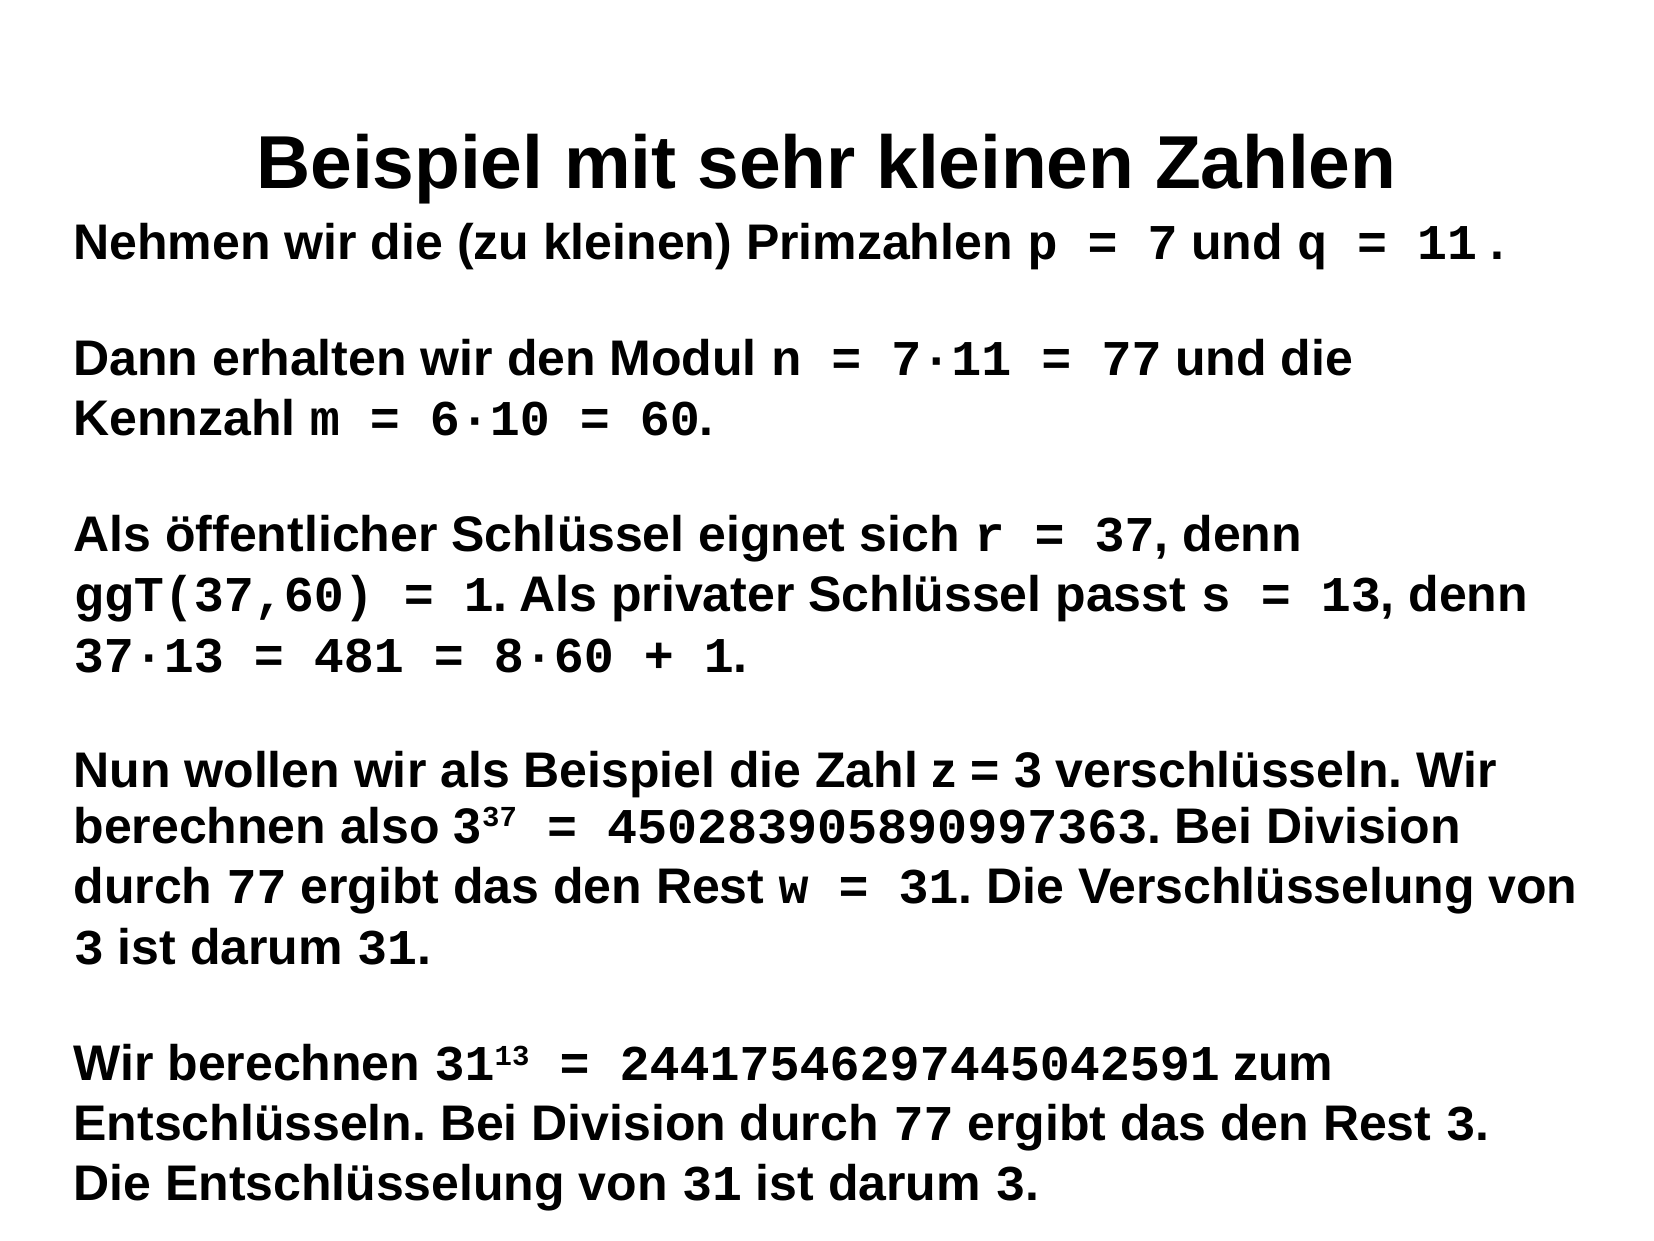

# Beispiel mit sehr kleinen Zahlen
Nehmen wir die (zu kleinen) Primzahlen p = 7 und q = 11 .
Dann erhalten wir den Modul n = 7·11 = 77 und die Kennzahl m = 6·10 = 60.
Als öffentlicher Schlüssel eignet sich r = 37, denn ggT(37,60) = 1. Als privater Schlüssel passt s = 13, denn 37·13 = 481 = 8·60 + 1.
Nun wollen wir als Beispiel die Zahl z = 3 verschlüsseln. Wir berechnen also 337 = 450283905890997363. Bei Division durch 77 ergibt das den Rest w = 31. Die Verschlüsselung von 3 ist darum 31.
Wir berechnen 3113 = 24417546297445042591 zum Entschlüsseln. Bei Division durch 77 ergibt das den Rest 3. Die Entschlüsselung von 31 ist darum 3.